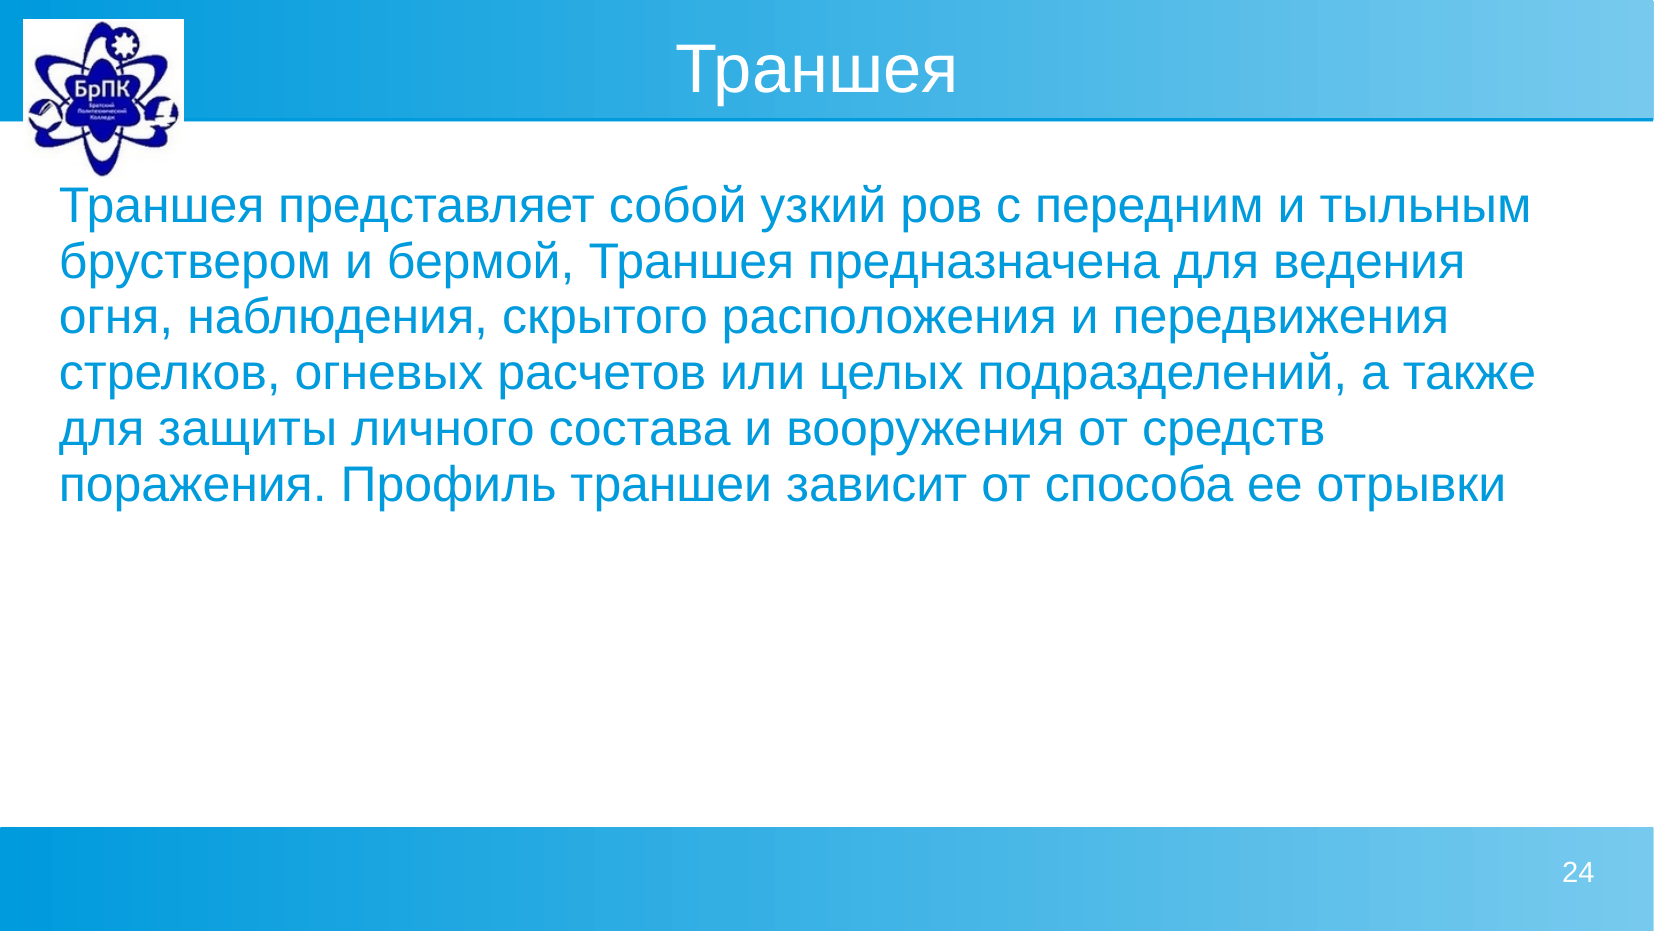

# Траншея
Траншея представляет собой узкий ров с передним и тыльным бруствером и бермой, Траншея предназначена для ведения огня, наблюдения, скрытого расположения и передвижения стрелков, огневых расчетов или целых подразделений, а также для защиты личного состава и вооружения от средств поражения. Профиль траншеи зависит от способа ее отрывки
24